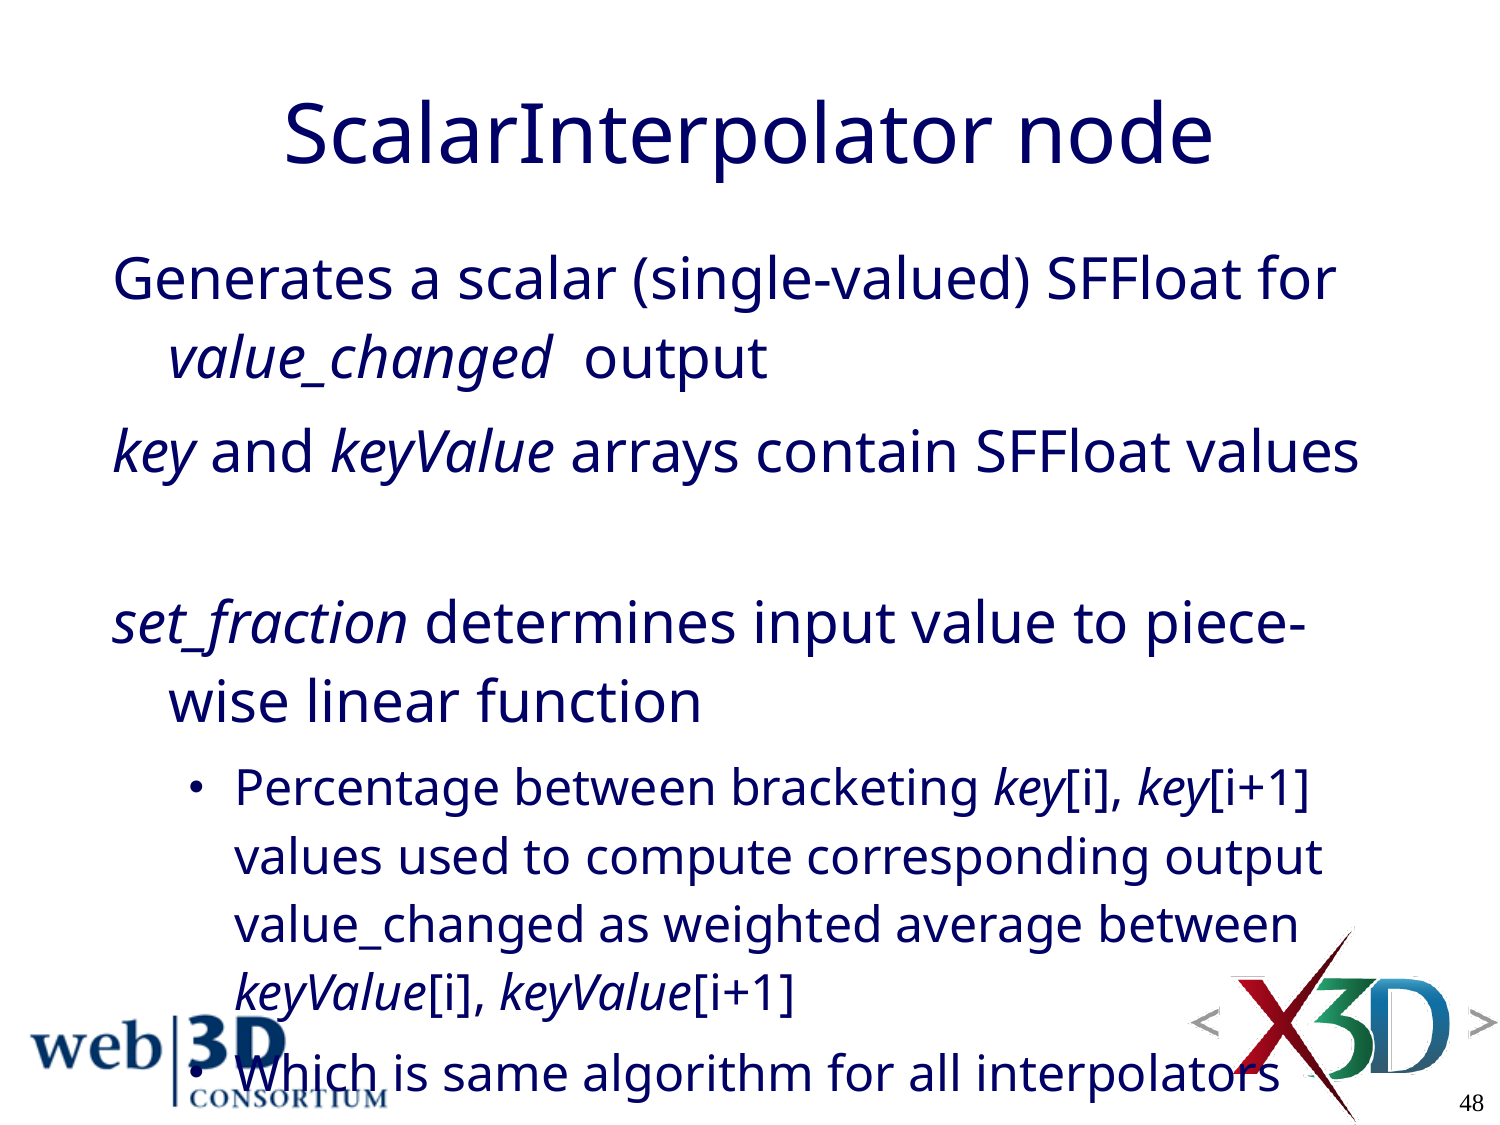

# ScalarInterpolator node
Generates a scalar (single-valued) SFFloat for value_changed output
key and keyValue arrays contain SFFloat values
set_fraction determines input value to piece-wise linear function
Percentage between bracketing key[i], key[i+1] values used to compute corresponding output value_changed as weighted average between keyValue[i], keyValue[i+1]
Which is same algorithm for all interpolators